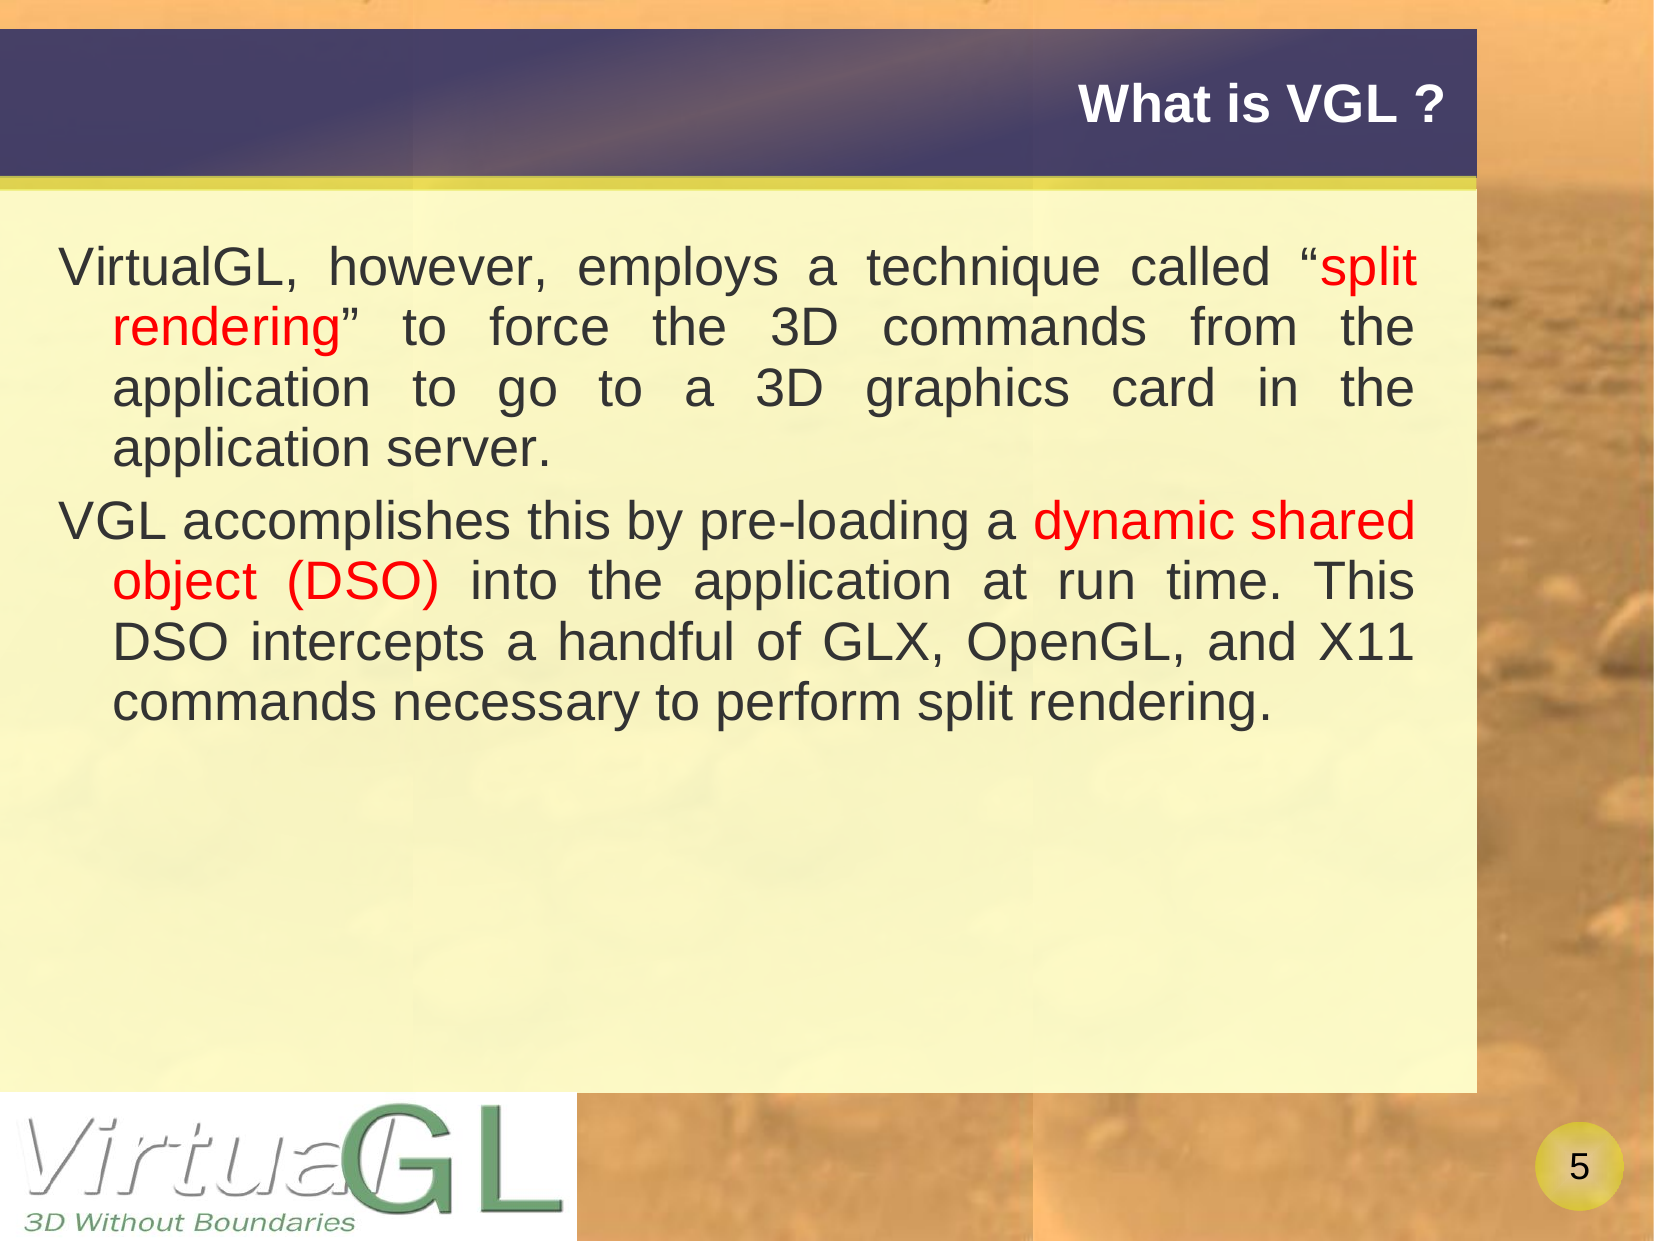

# What is VGL ?
VirtualGL, however, employs a technique called “split rendering” to force the 3D commands from the application to go to a 3D graphics card in the application server.
VGL accomplishes this by pre-loading a dynamic shared object (DSO) into the application at run time. This DSO intercepts a handful of GLX, OpenGL, and X11 commands necessary to perform split rendering.